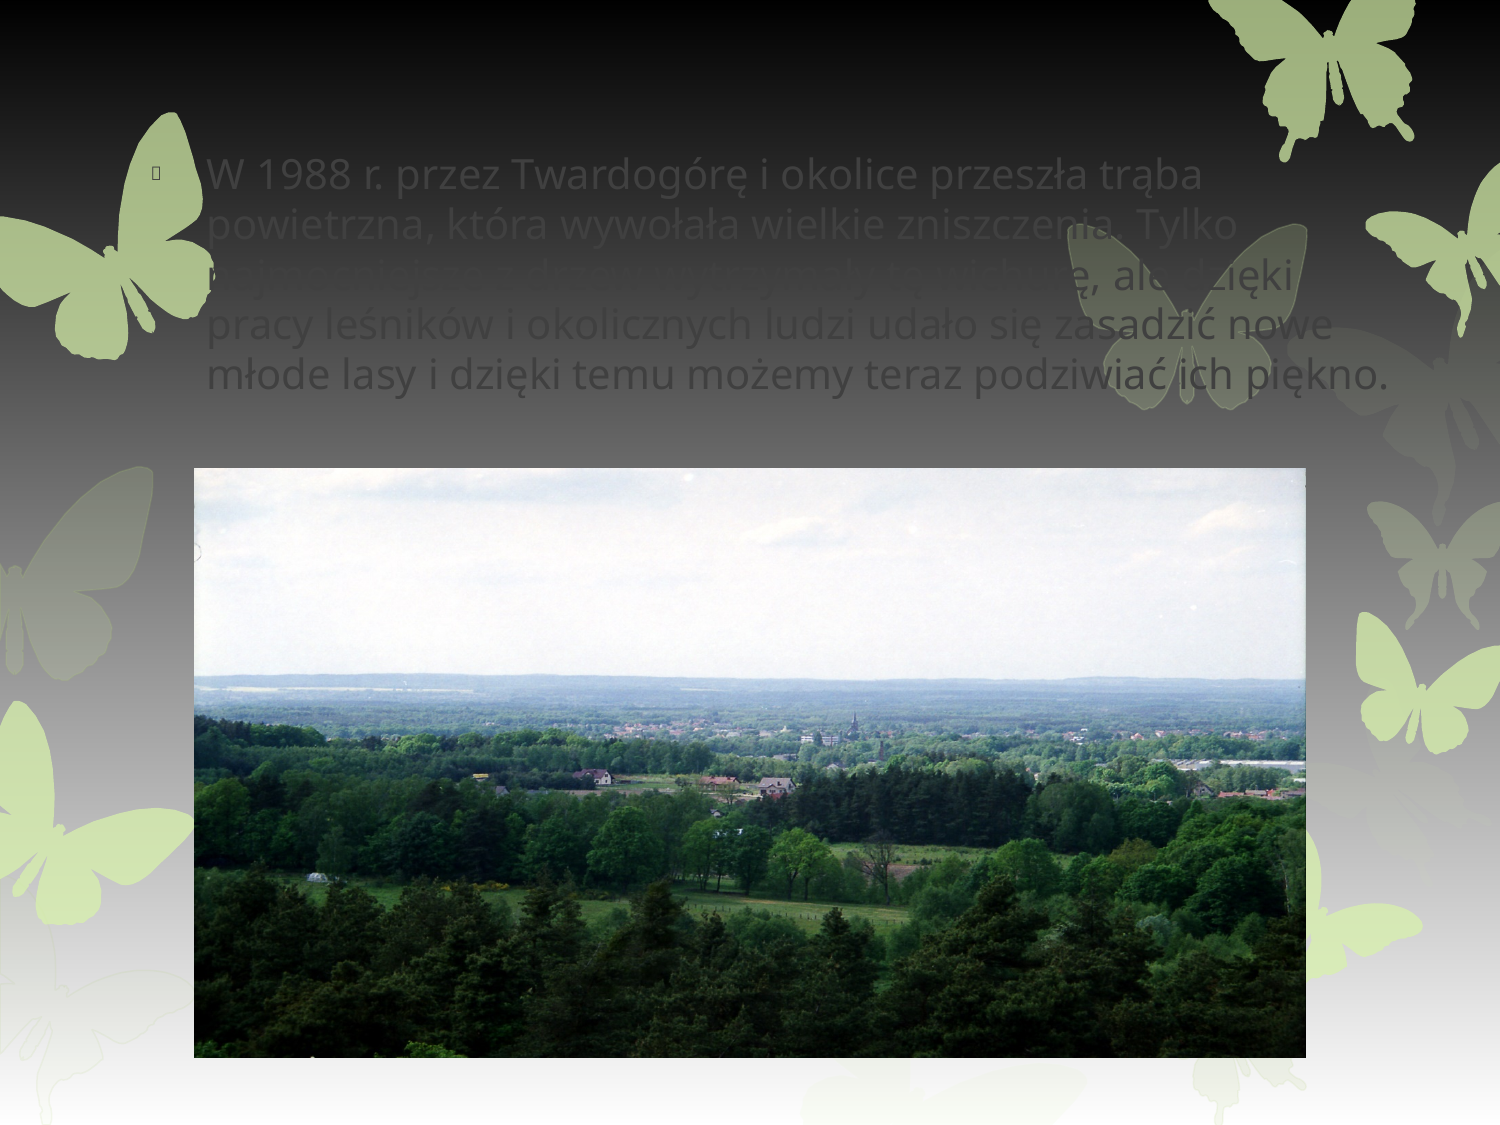

# W 1988 r. przez Twardogórę i okolice przeszła trąba powietrzna, która wywołała wielkie zniszczenia. Tylko najmocniejsze z drzew wytrzymały tę wichurę, ale dzięki pracy leśników i okolicznych ludzi udało się zasadzić nowe młode lasy i dzięki temu możemy teraz podziwiać ich piękno.